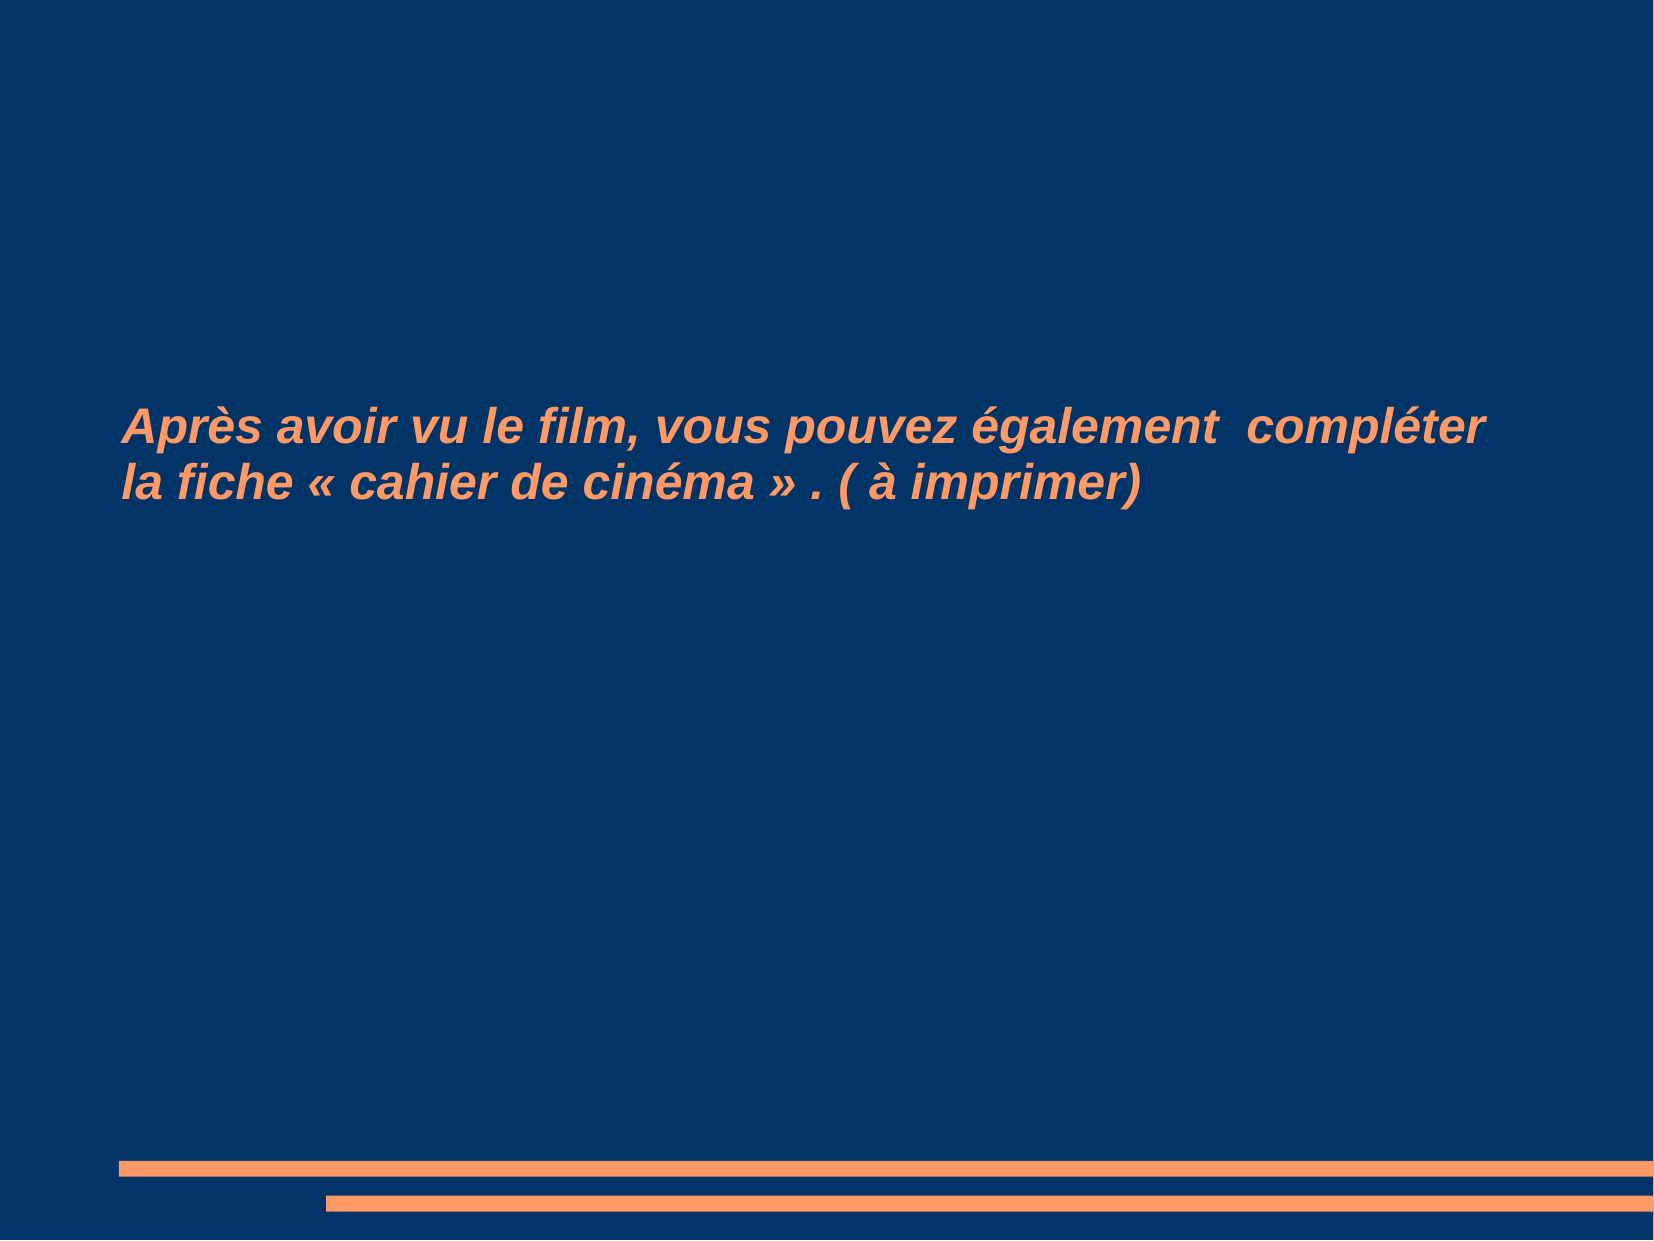

# Après avoir vu le film, vous pouvez également compléter la fiche « cahier de cinéma » . ( à imprimer)